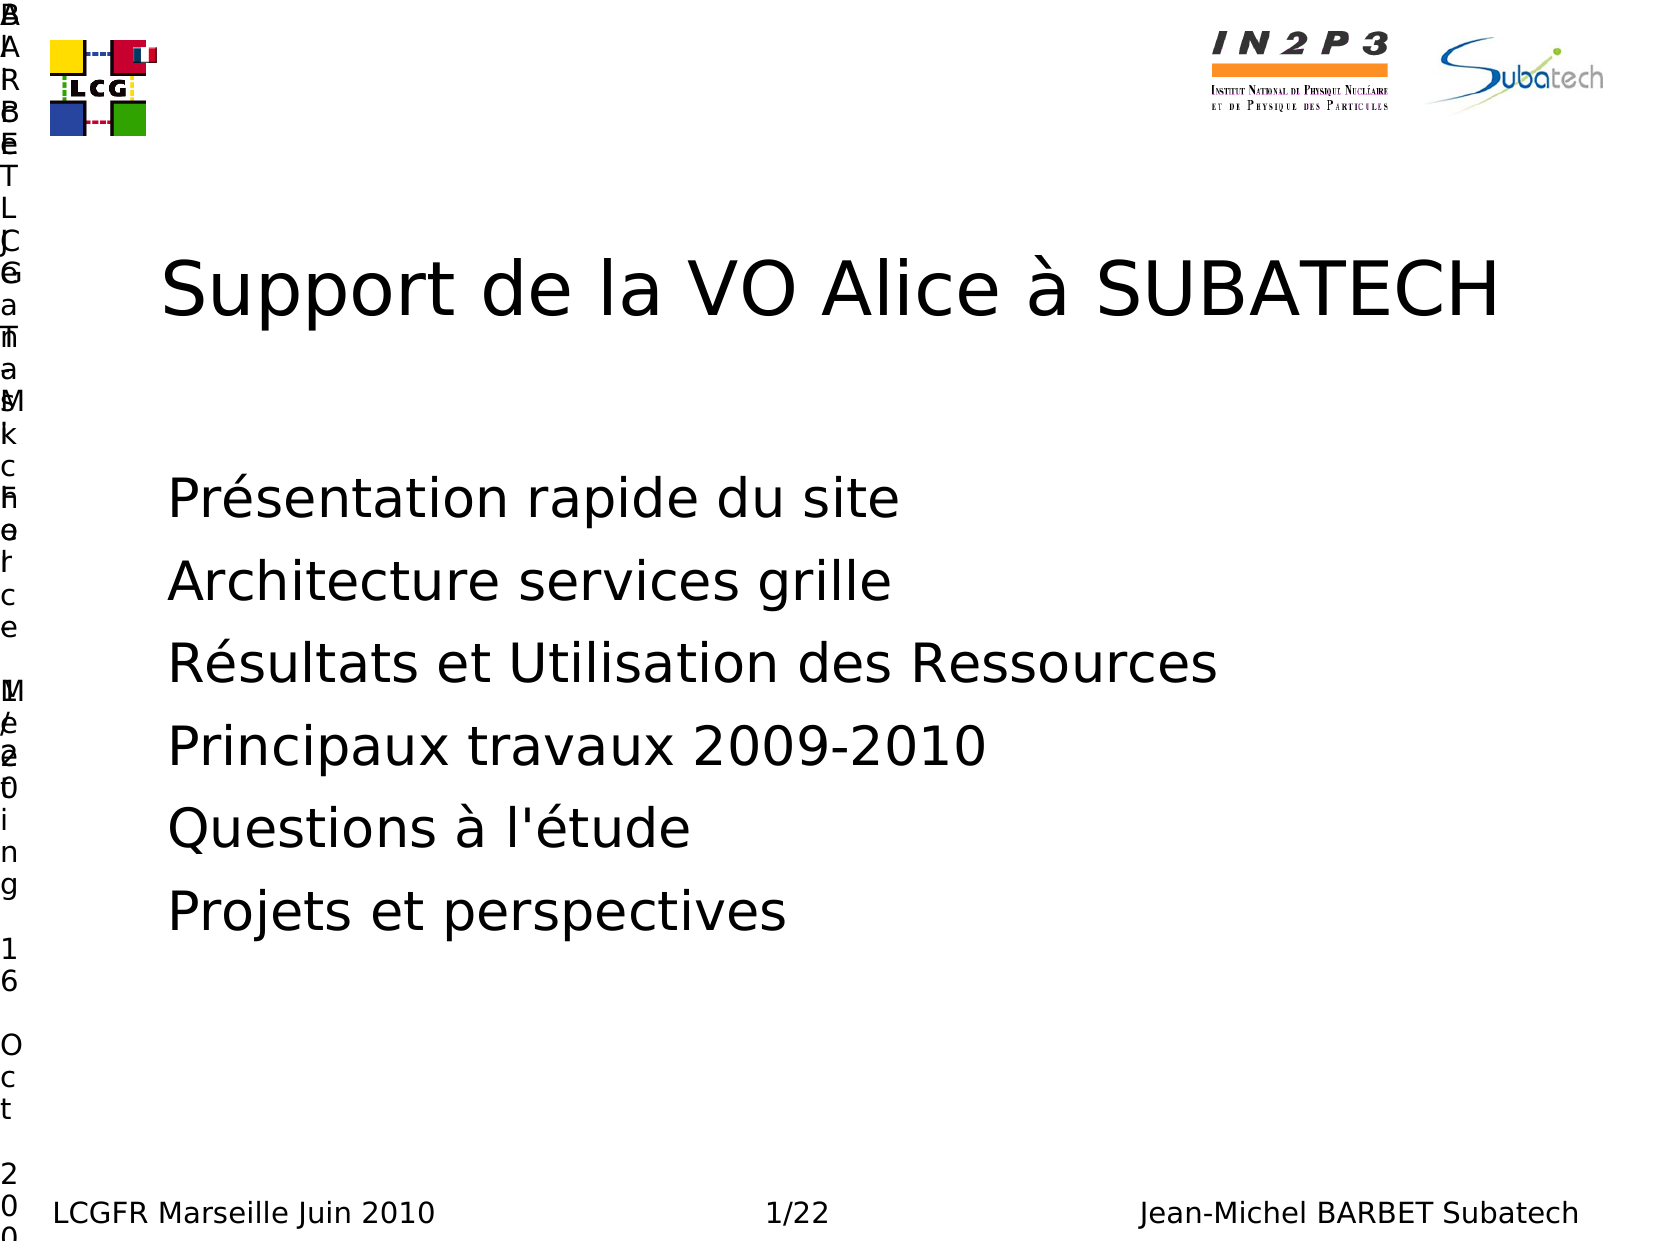

# Support de la VO Alice à SUBATECH
Présentation rapide du site
Architecture services grille
Résultats et Utilisation des Ressources
Principaux travaux 2009-2010
Questions à l'étude
Projets et perspectives